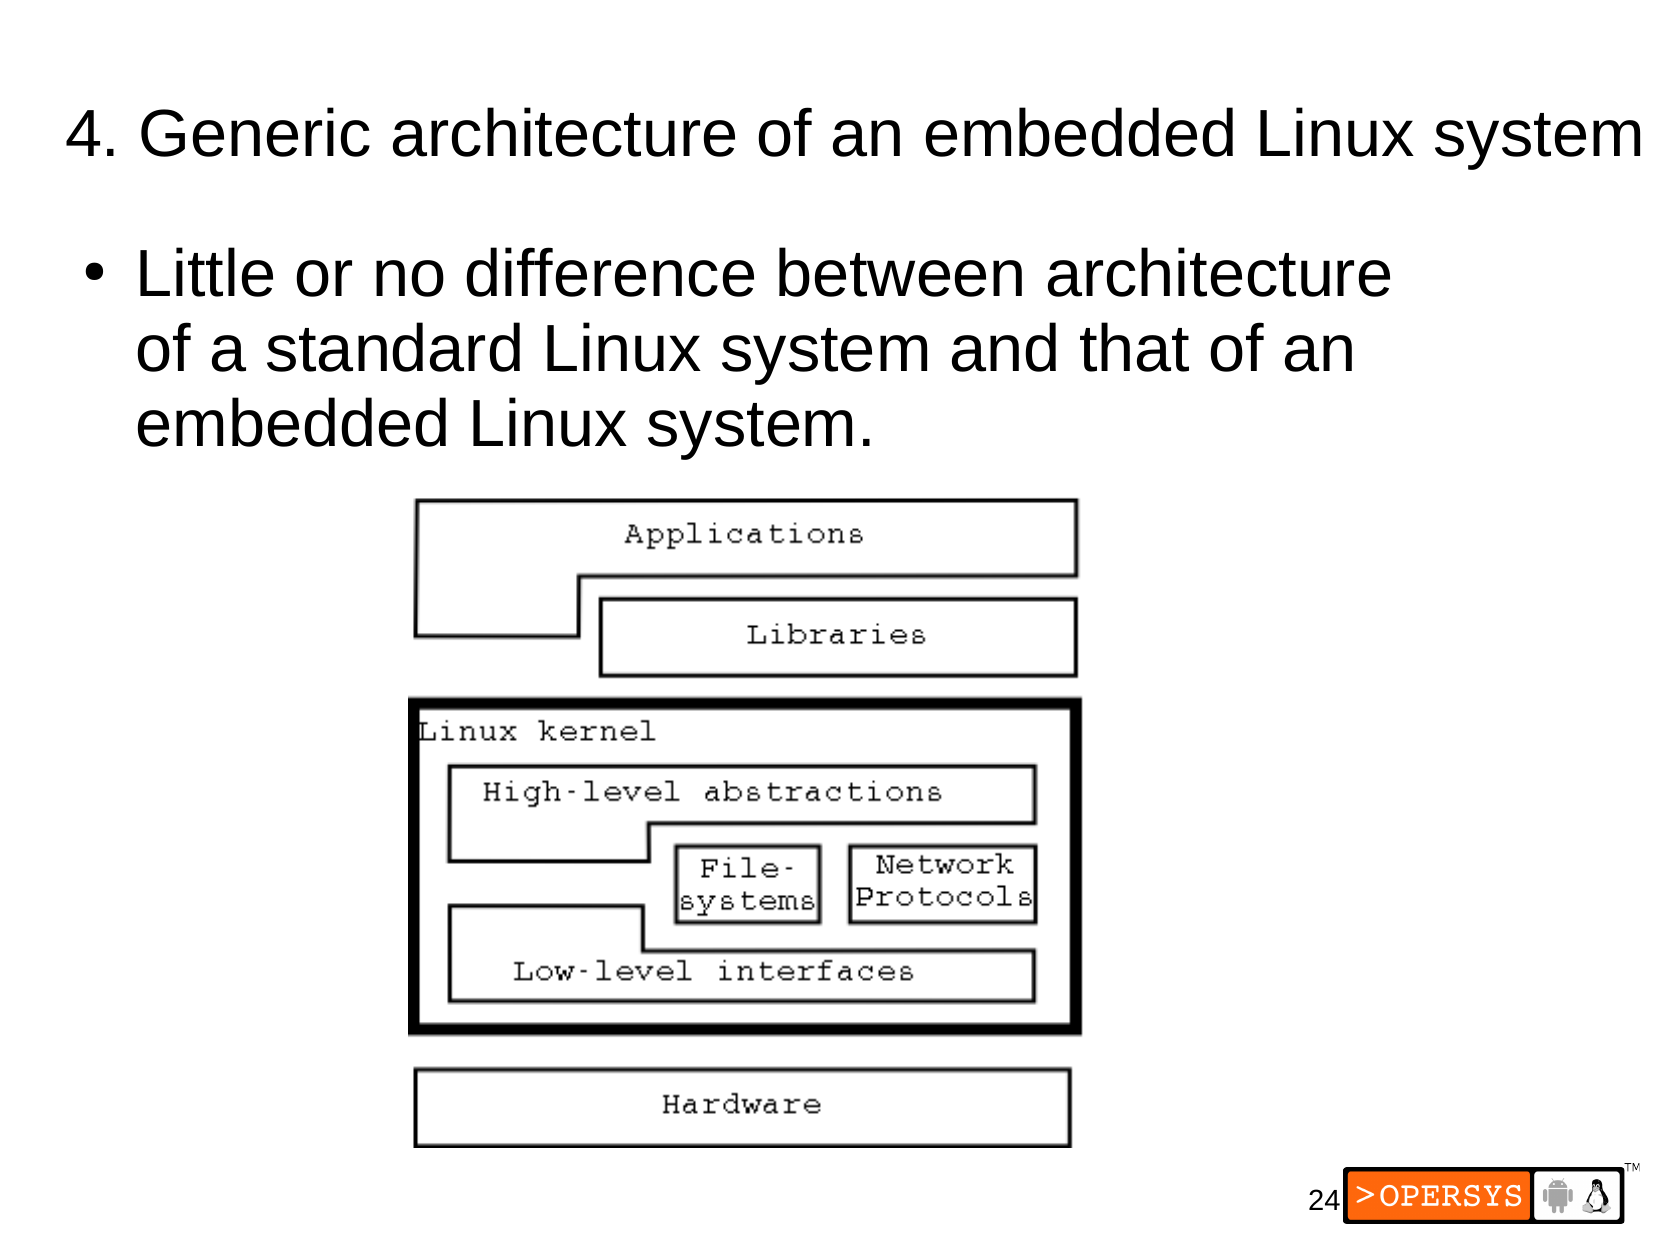

# 4. Generic architecture of an embedded Linux system
Little or no difference between architecture of a standard Linux system and that of an embedded Linux system.